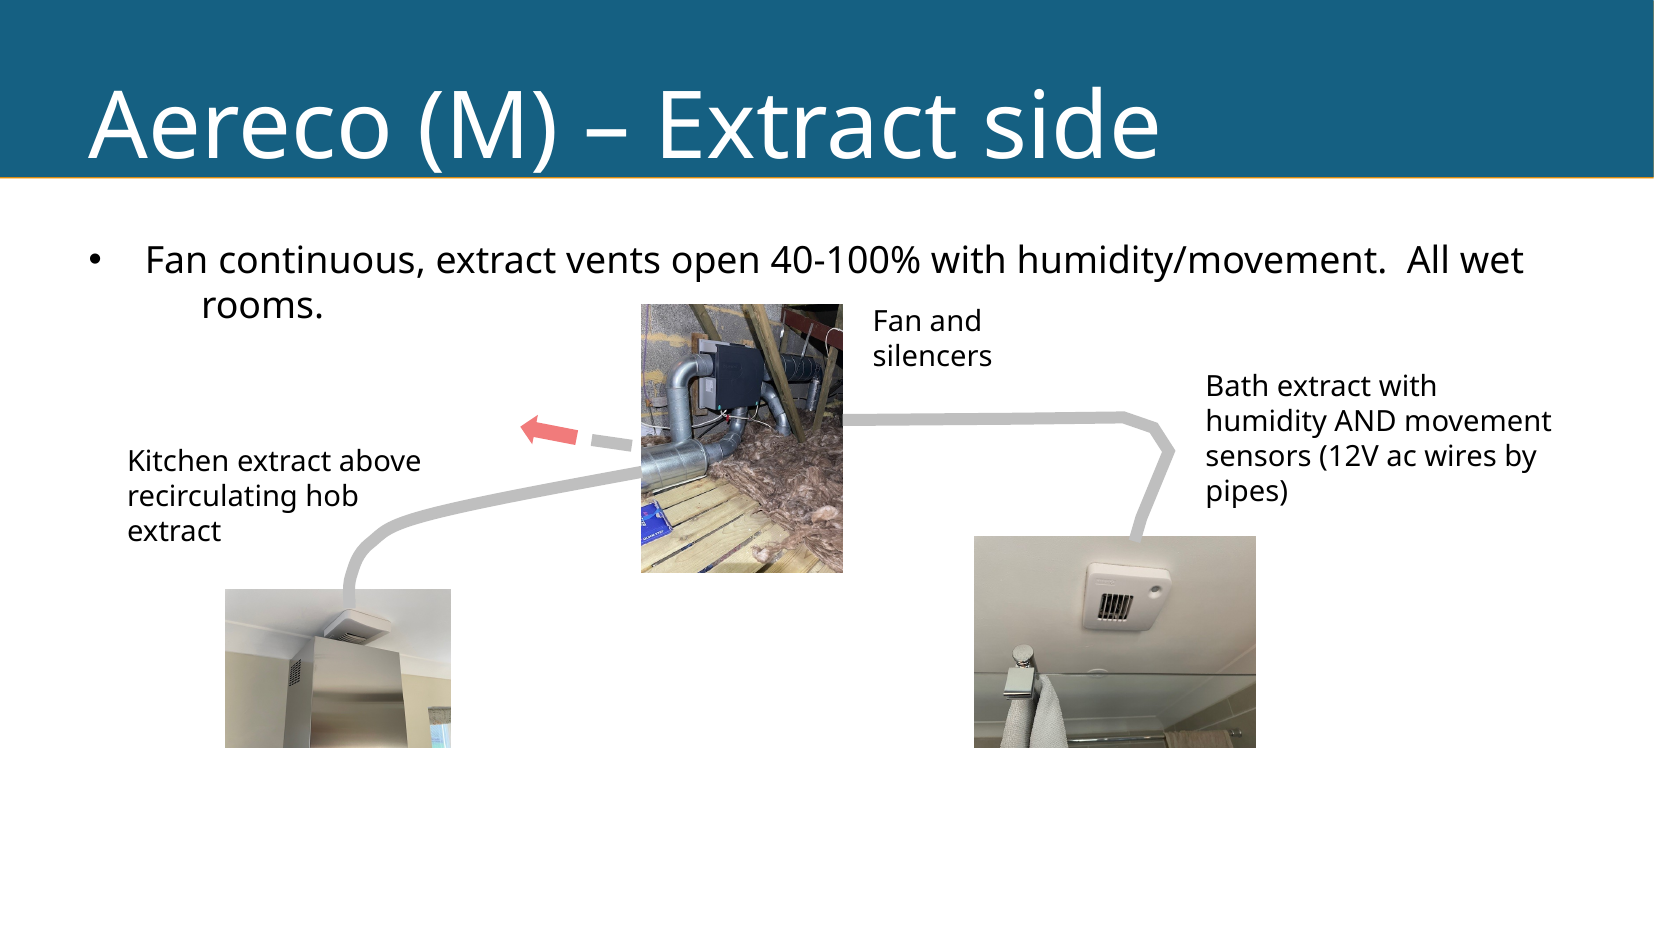

# Aereco (M) – Extract side
Fan continuous, extract vents open 40-100% with humidity/movement. All wet rooms.
Fan and silencers
Bath extract with humidity AND movement sensors (12V ac wires by pipes)
Kitchen extract above recirculating hob extract